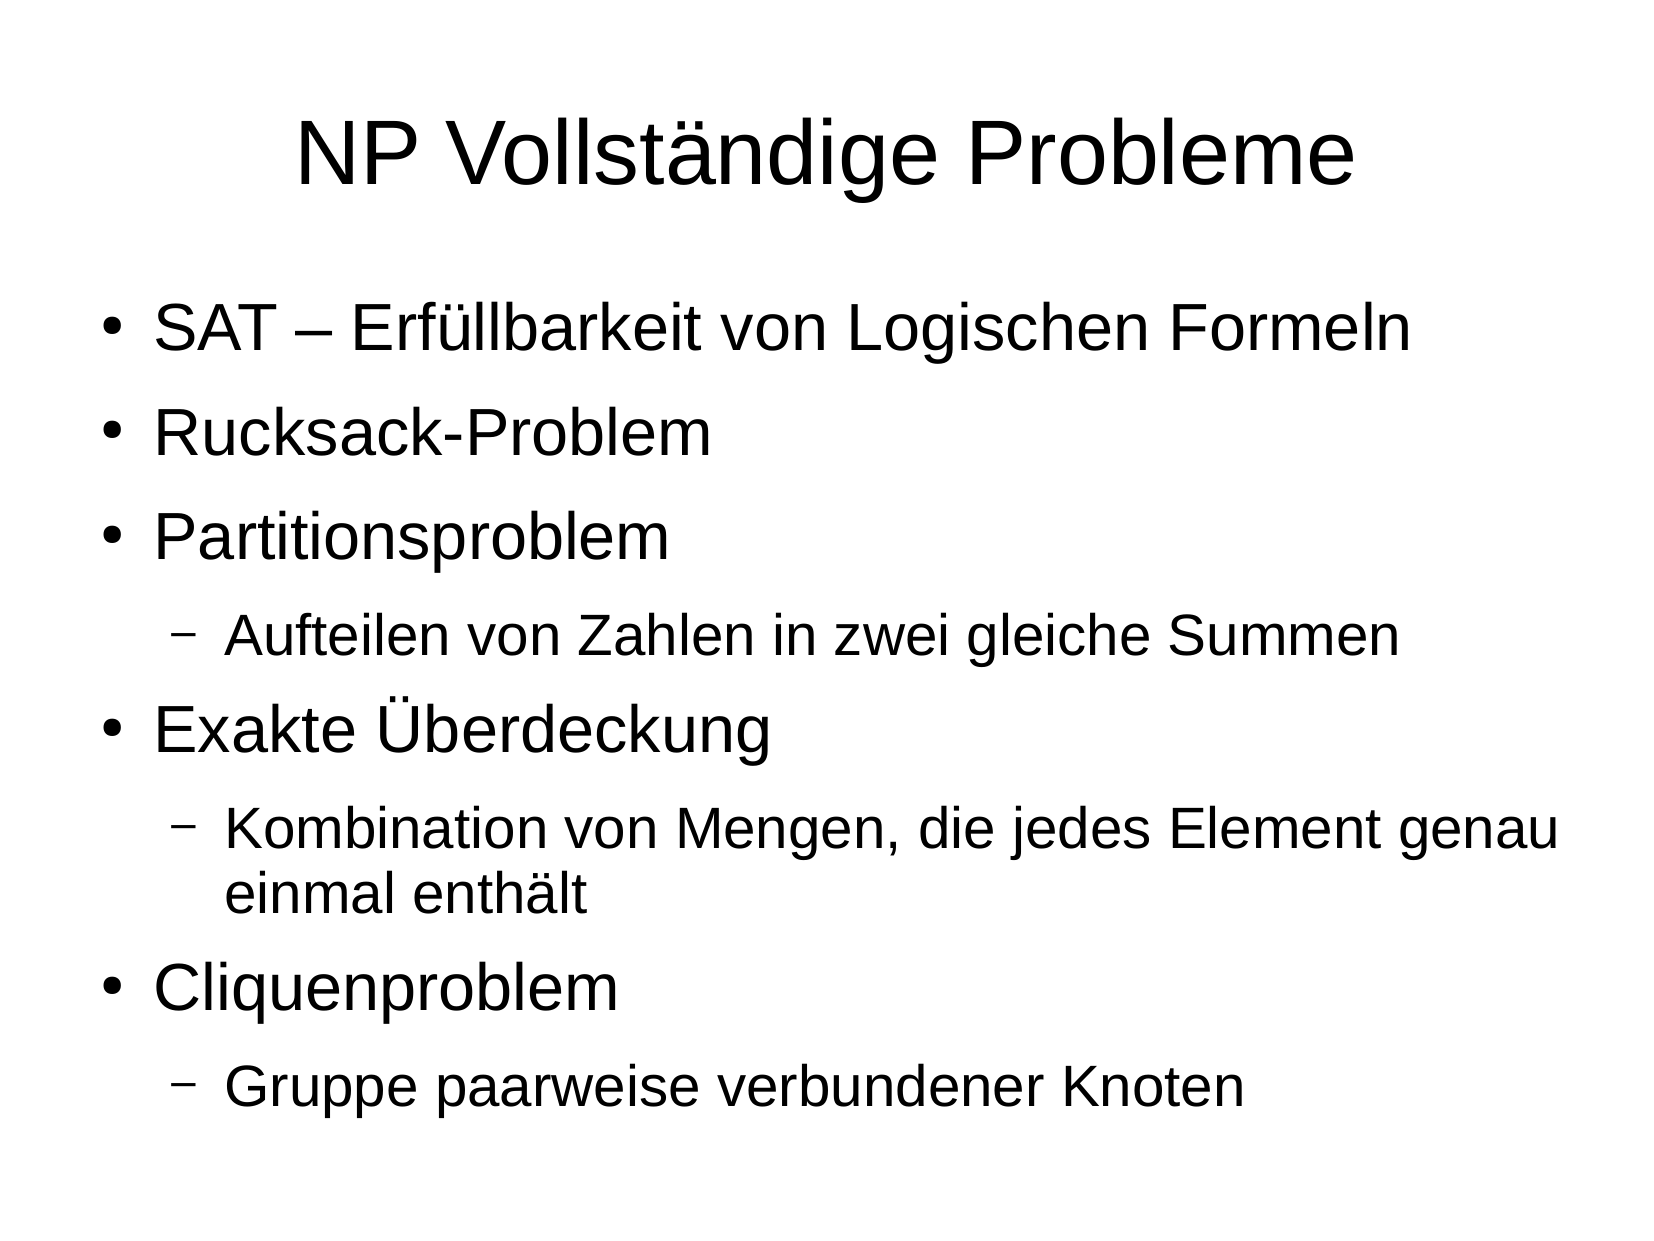

# NP Vollständige Probleme
SAT – Erfüllbarkeit von Logischen Formeln
Rucksack-Problem
Partitionsproblem
Aufteilen von Zahlen in zwei gleiche Summen
Exakte Überdeckung
Kombination von Mengen, die jedes Element genau einmal enthält
Cliquenproblem
Gruppe paarweise verbundener Knoten